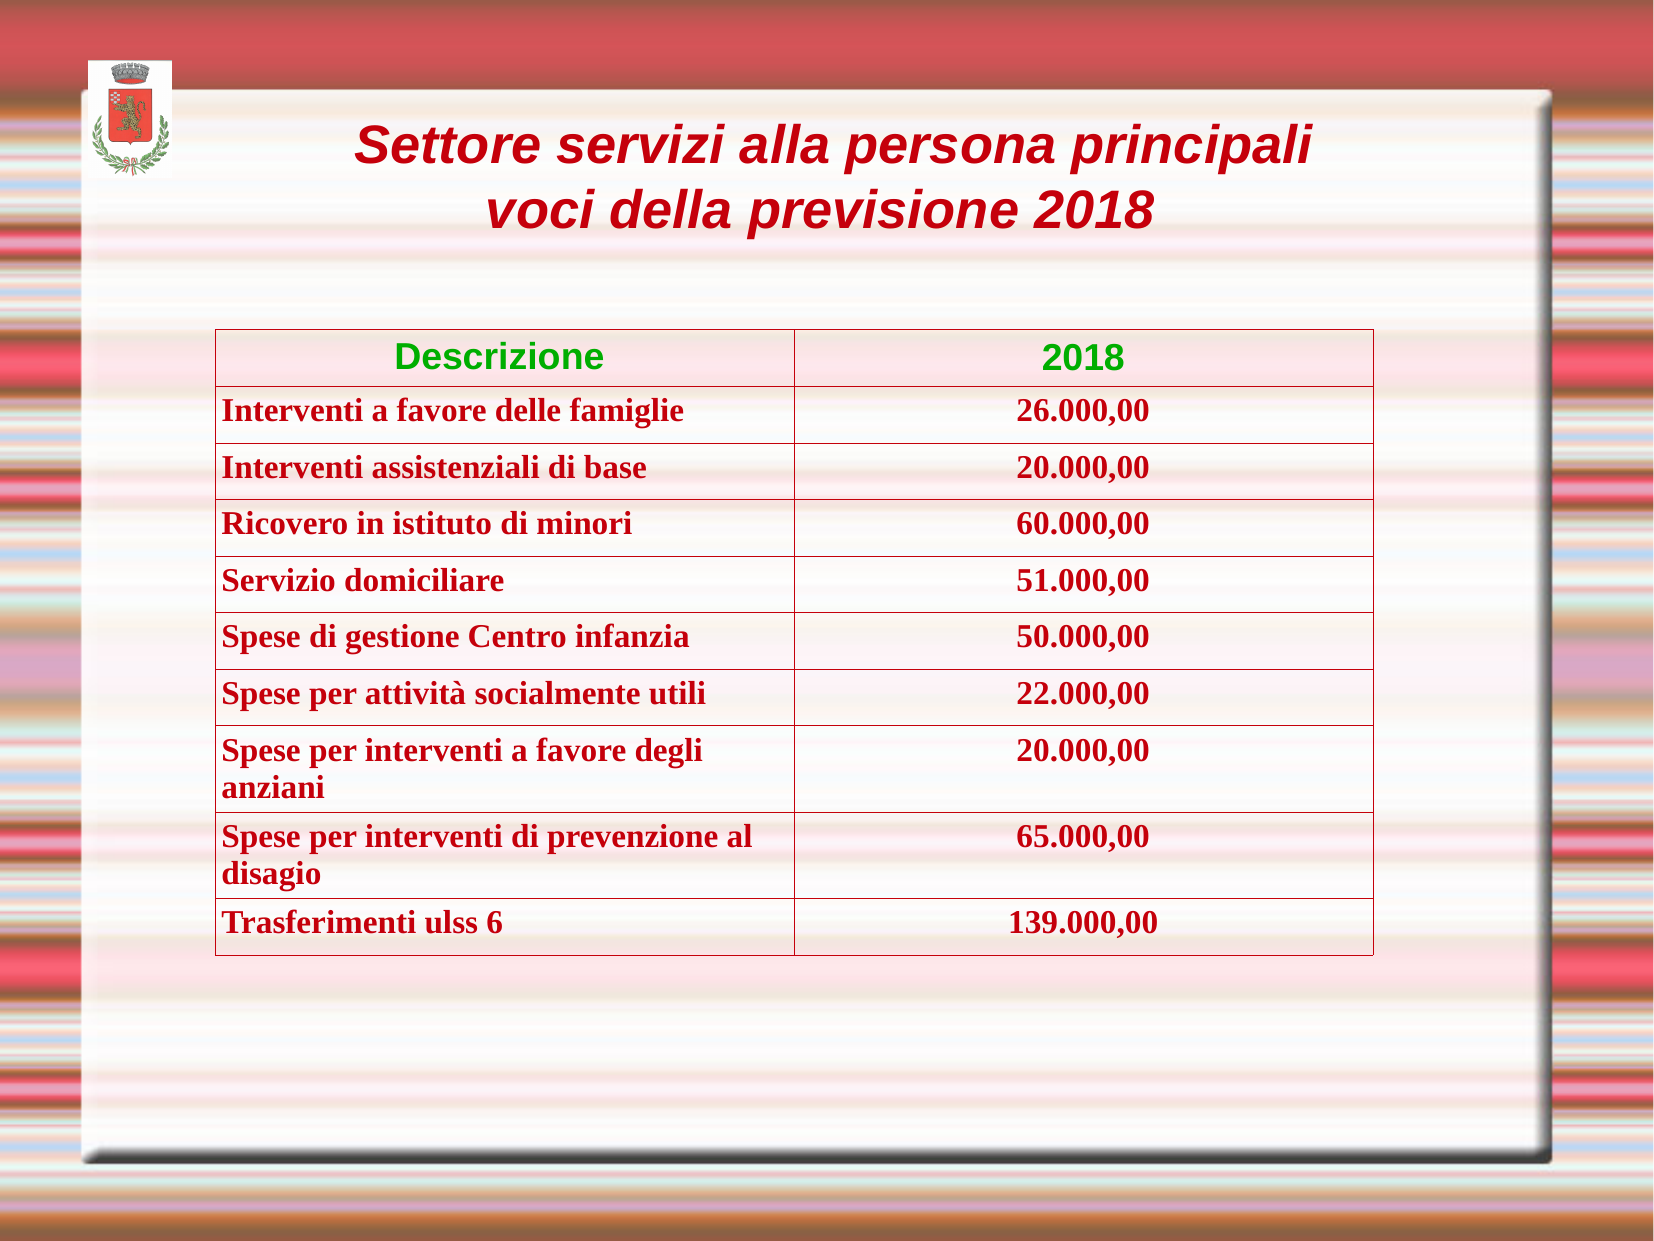

# Settore servizi alla persona principali voci della previsione 2018
| Descrizione | 2018 |
| --- | --- |
| Interventi a favore delle famiglie | 26.000,00 |
| Interventi assistenziali di base | 20.000,00 |
| Ricovero in istituto di minori | 60.000,00 |
| Servizio domiciliare | 51.000,00 |
| Spese di gestione Centro infanzia | 50.000,00 |
| Spese per attività socialmente utili | 22.000,00 |
| Spese per interventi a favore degli anziani | 20.000,00 |
| Spese per interventi di prevenzione al disagio | 65.000,00 |
| Trasferimenti ulss 6 | 139.000,00 |